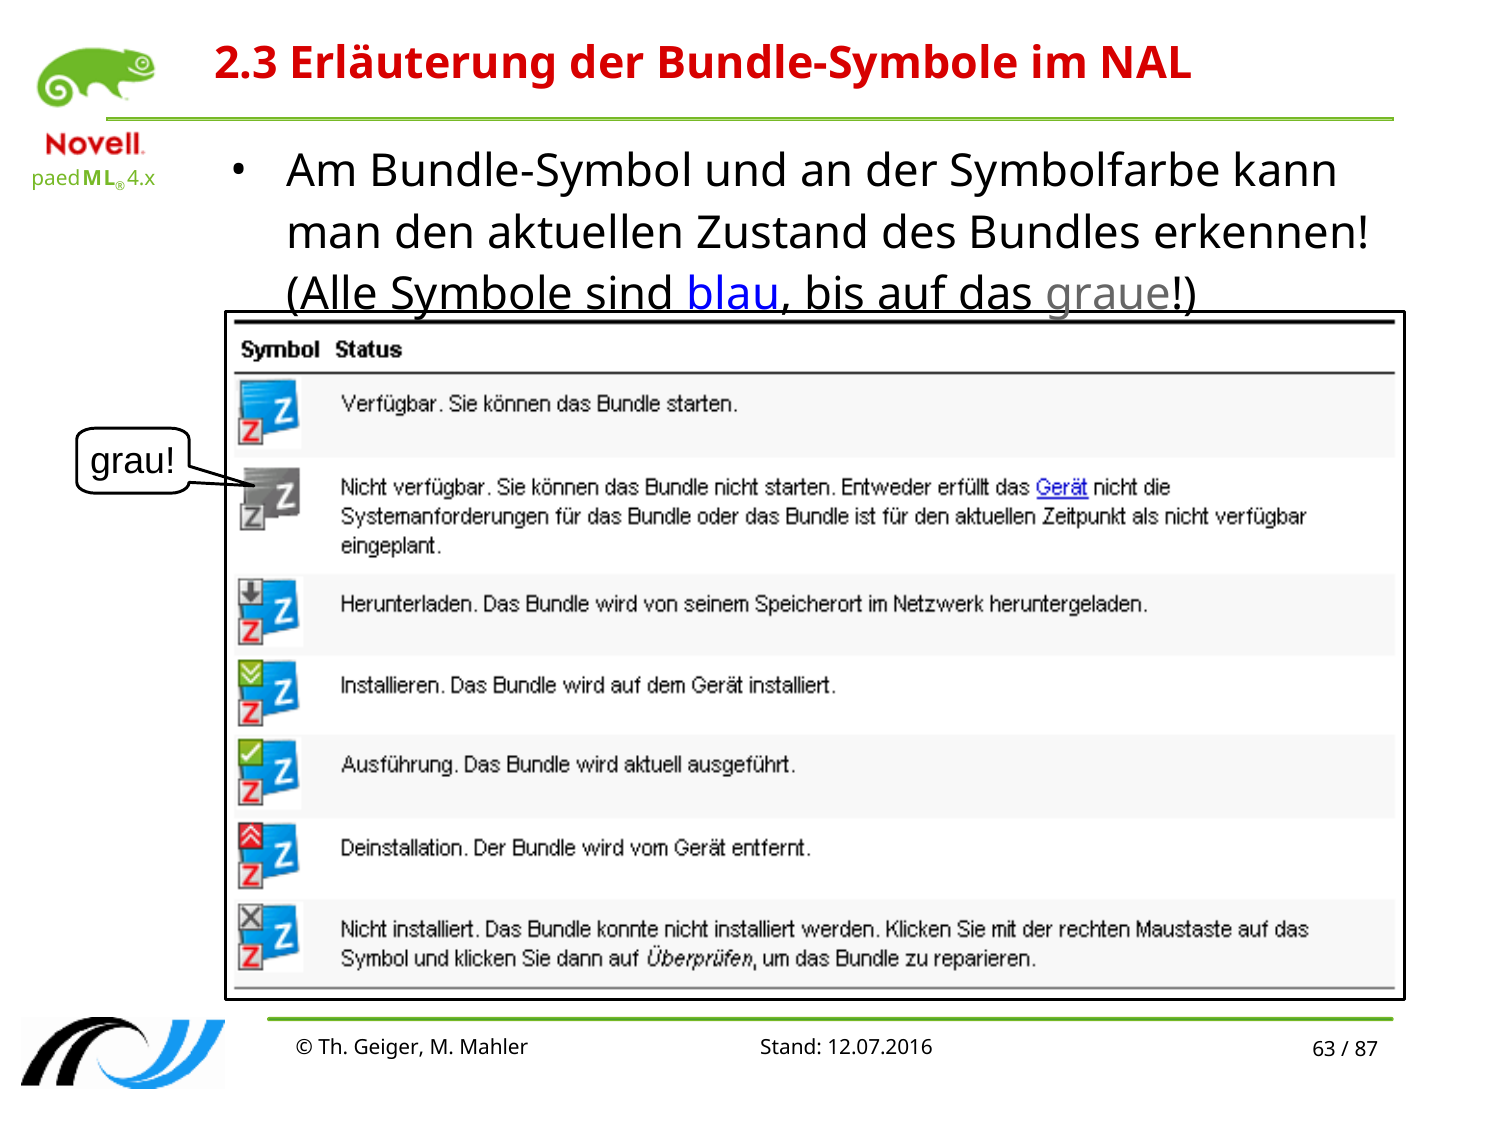

# 2.3 Erläuterung der Bundle-Symbole im NAL
Am Bundle-Symbol und an der Symbolfarbe kann
man den aktuellen Zustand des Bundles erkennen!
(Alle Symbole sind blau, bis auf das graue!)
grau!
© Th. Geiger, M. Mahler
12.07.2016
63